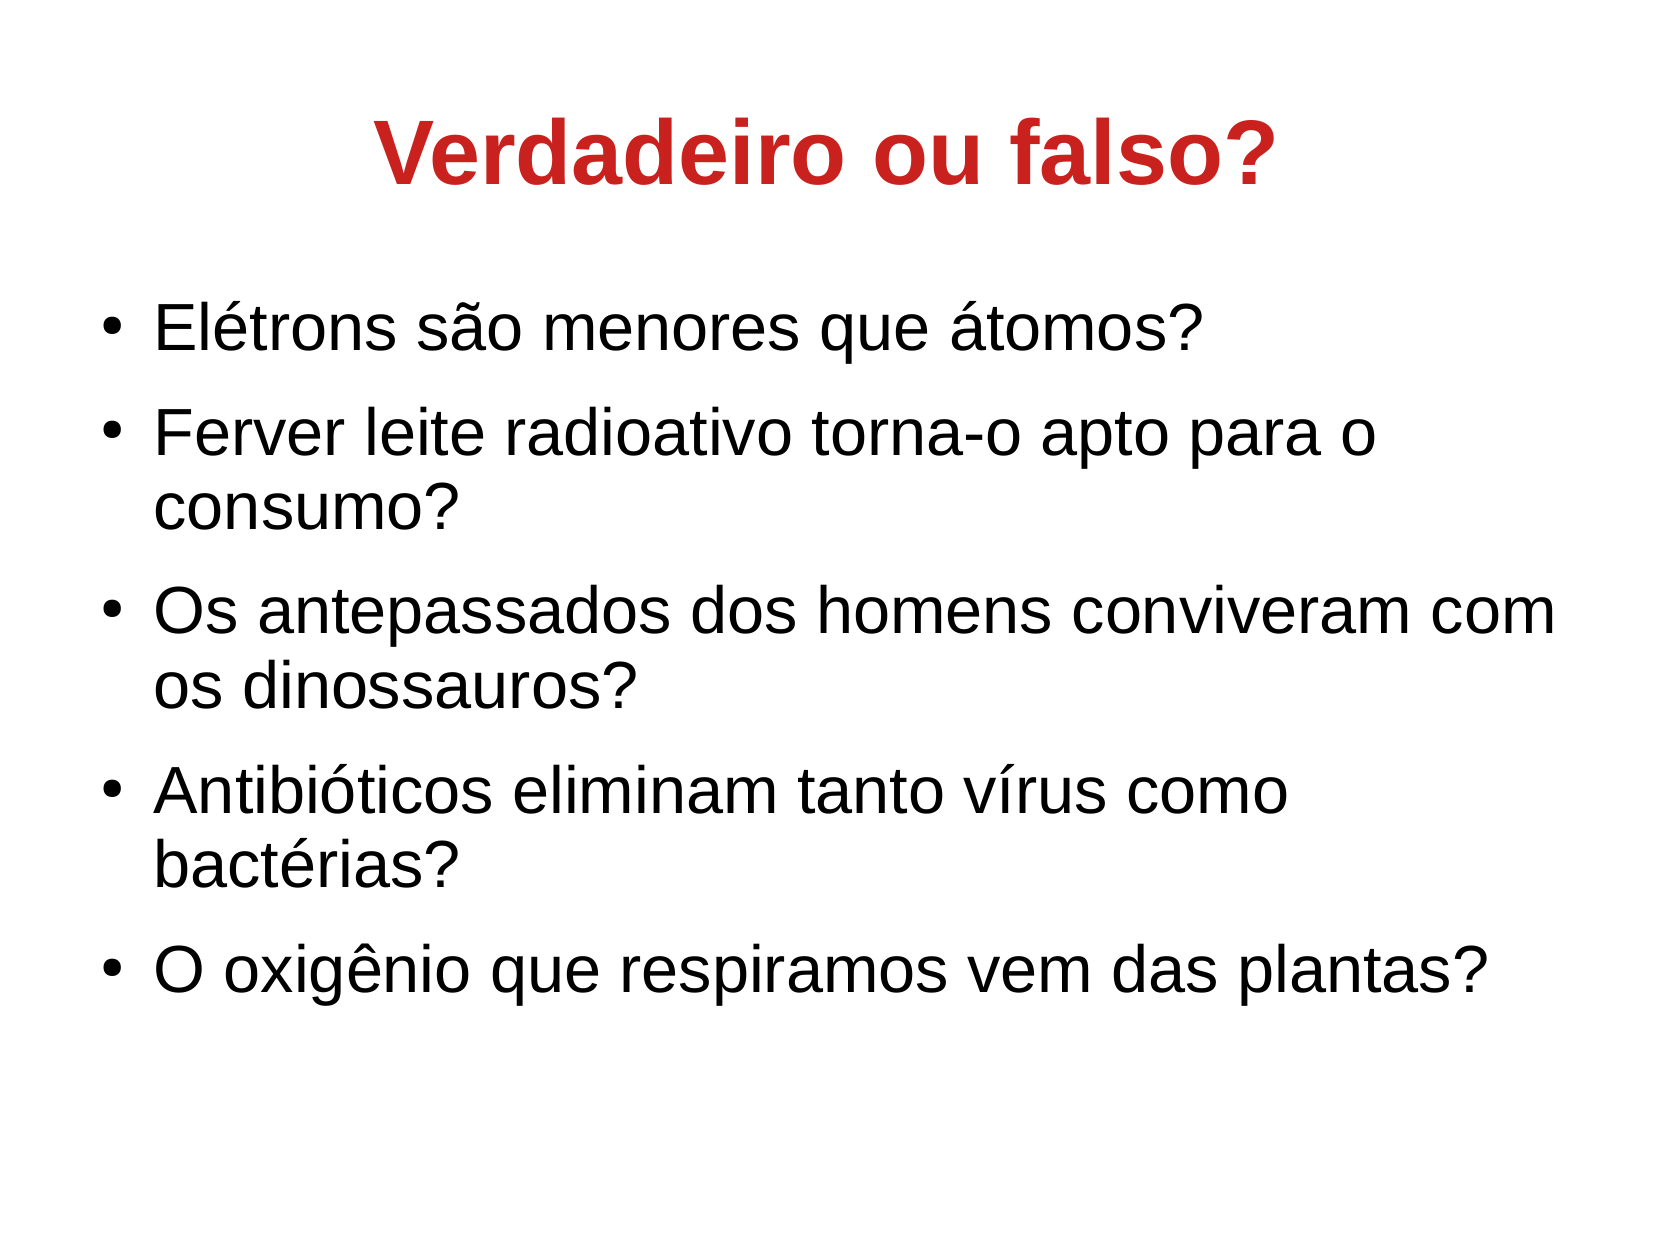

# Verdadeiro ou falso?
Elétrons são menores que átomos?
Ferver leite radioativo torna-o apto para o consumo?
Os antepassados dos homens conviveram com os dinossauros?
Antibióticos eliminam tanto vírus como bactérias?
O oxigênio que respiramos vem das plantas?